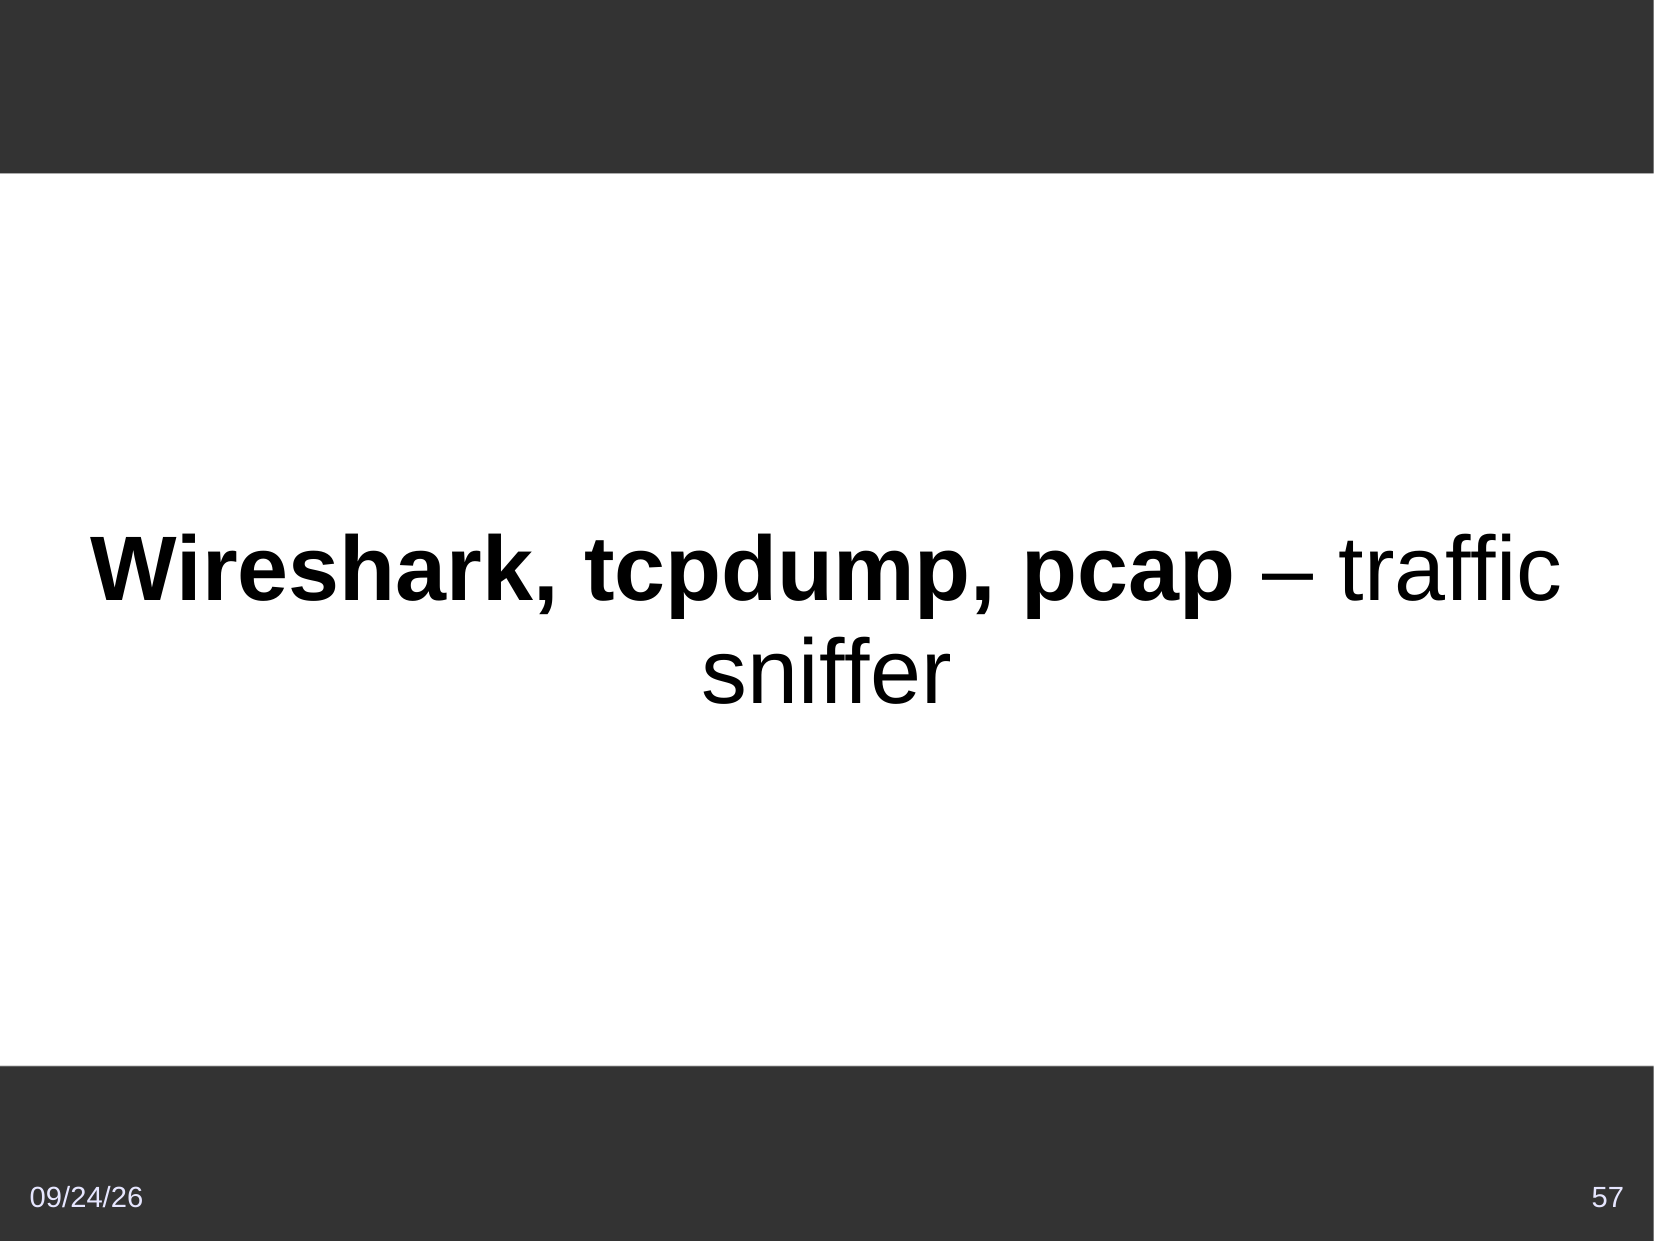

#
Wireshark, tcpdump, pcap – traffic sniffer
57